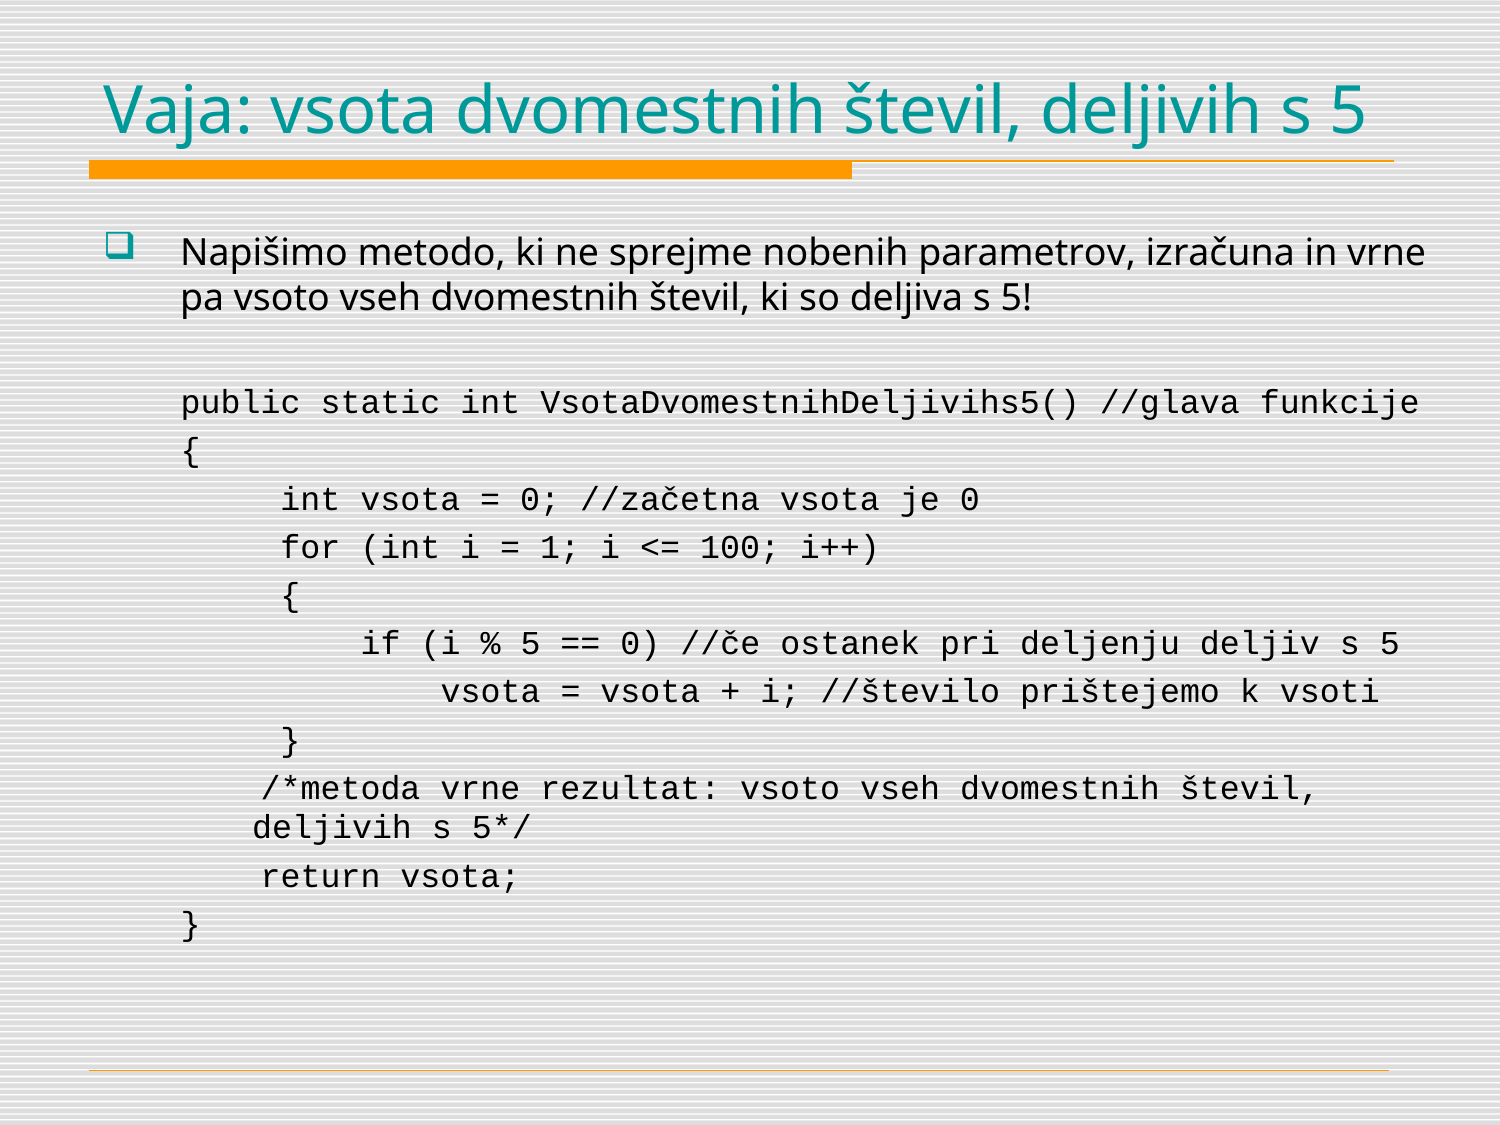

# Vaja: vsota dvomestnih števil, deljivih s 5
Napišimo metodo, ki ne sprejme nobenih parametrov, izračuna in vrne pa vsoto vseh dvomestnih števil, ki so deljiva s 5!
public static int VsotaDvomestnihDeljivihs5() //glava funkcije
{
 int vsota = 0; //začetna vsota je 0
 for (int i = 1; i <= 100; i++)
 {
 if (i % 5 == 0) //če ostanek pri deljenju deljiv s 5
 vsota = vsota + i; //število prištejemo k vsoti
 }
 /*metoda vrne rezultat: vsoto vseh dvomestnih števil, deljivih s 5*/
 return vsota;
}